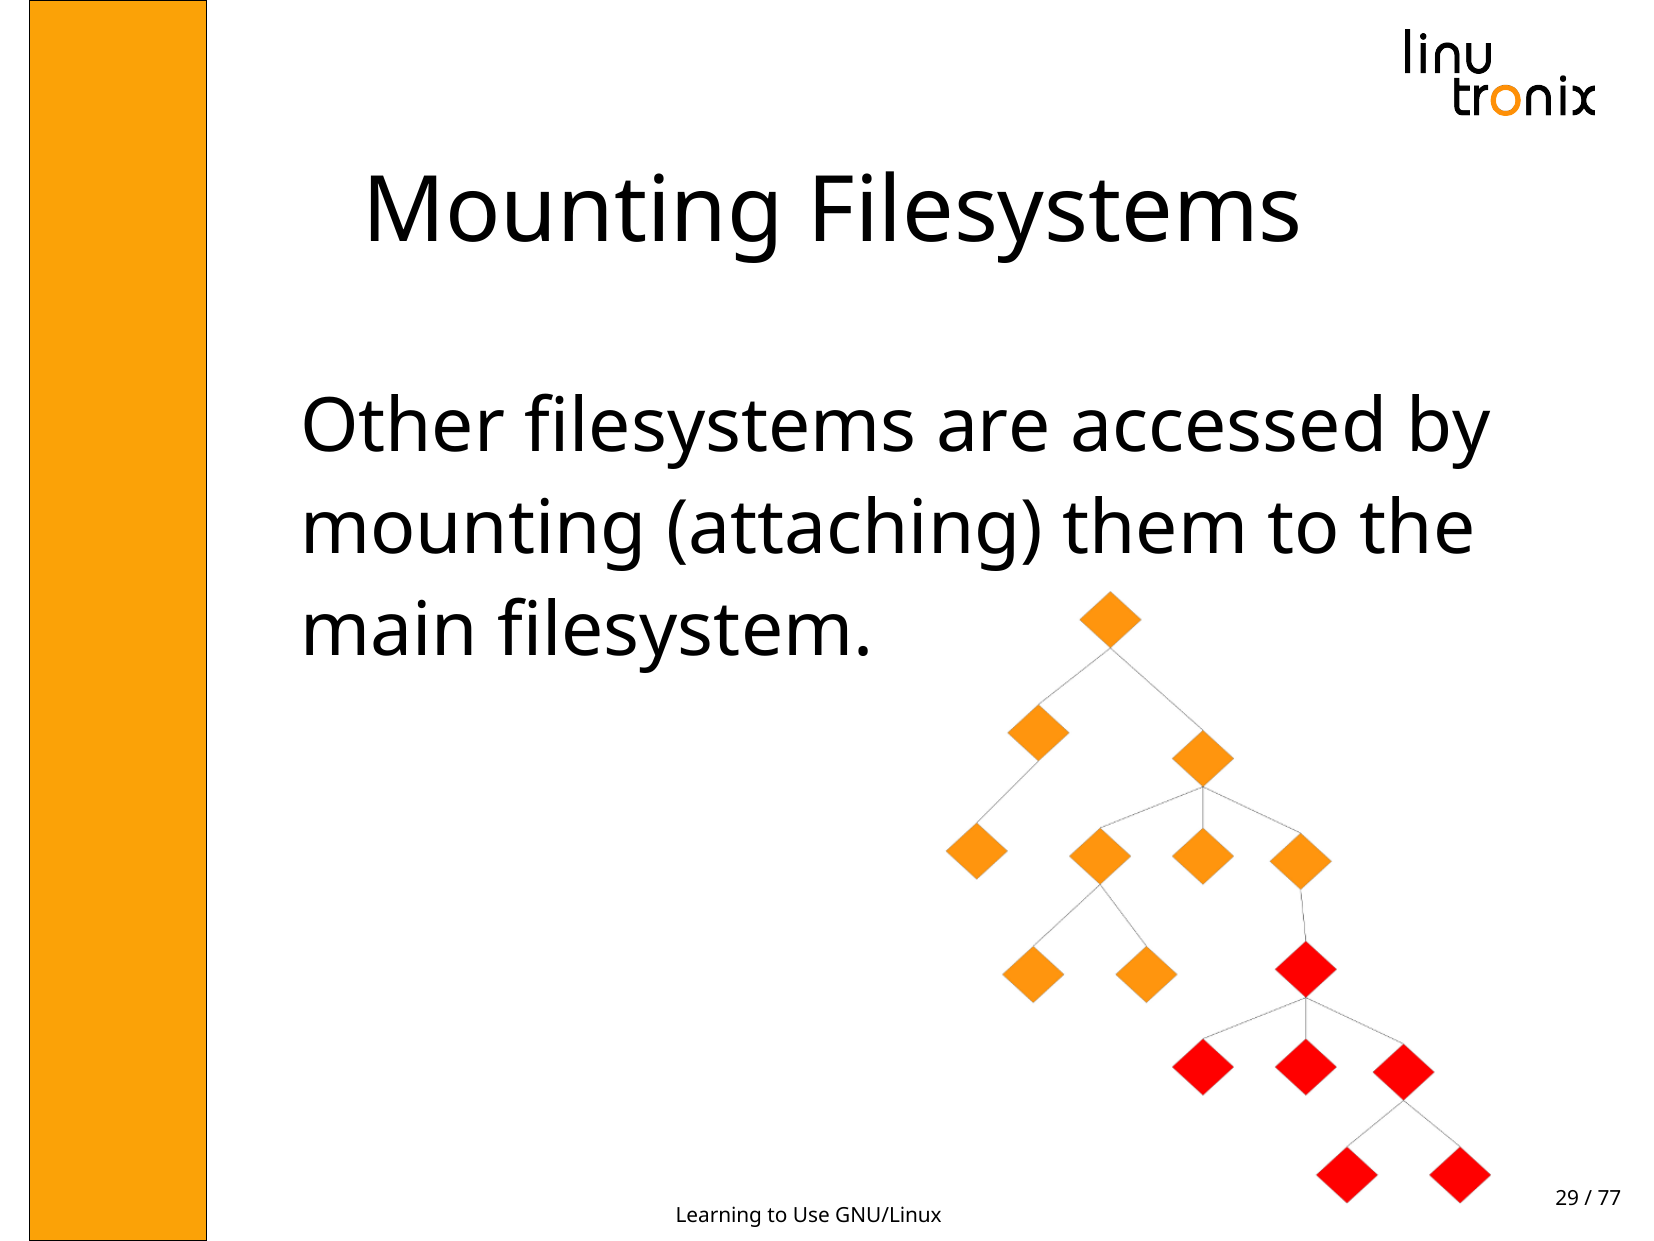

Mounting Filesystems
Other filesystems are accessed by
mounting (attaching) them to the
main filesystem.
29
Firmenvorstellung Linutronix V3.3